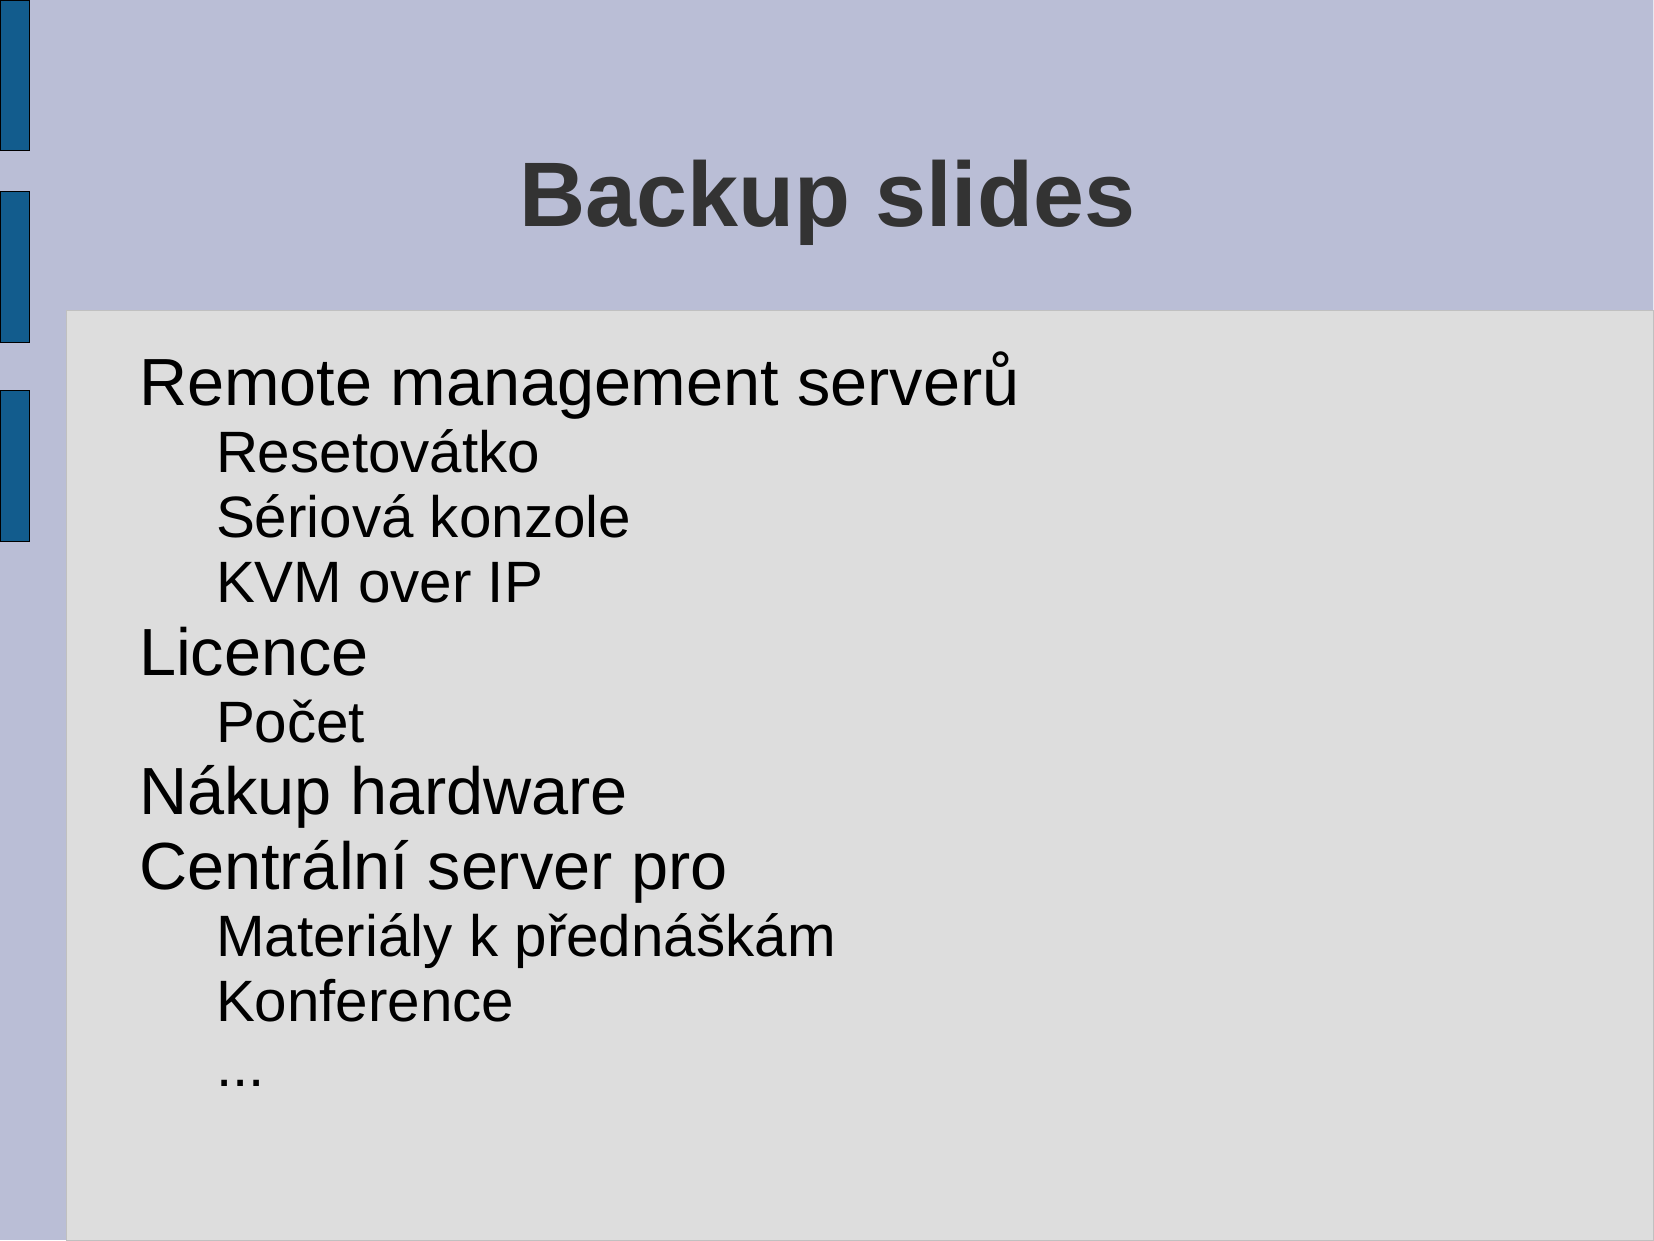

# Backup slides
Remote management serverů
Resetovátko
Sériová konzole
KVM over IP
Licence
Počet
Nákup hardware
Centrální server pro
Materiály k přednáškám
Konference
...